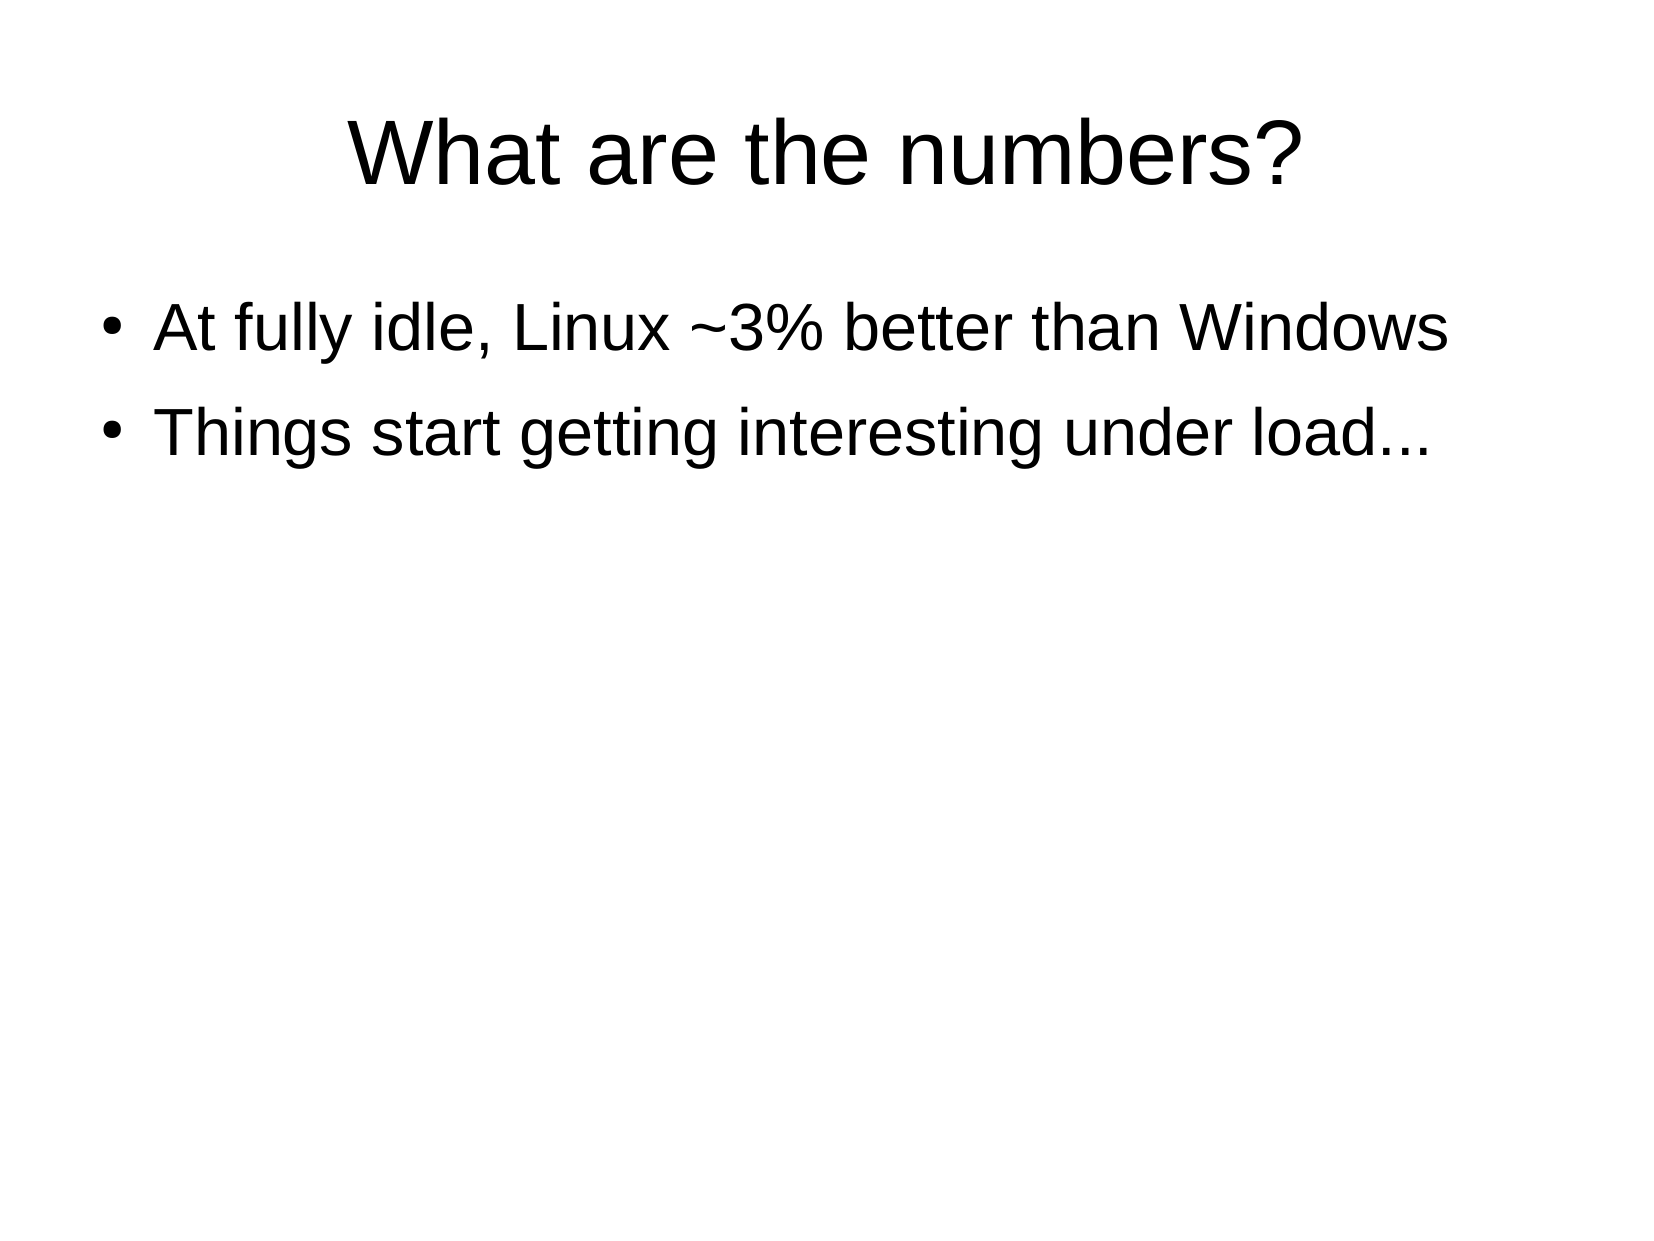

# What are the numbers?
At fully idle, Linux ~3% better than Windows
Things start getting interesting under load...